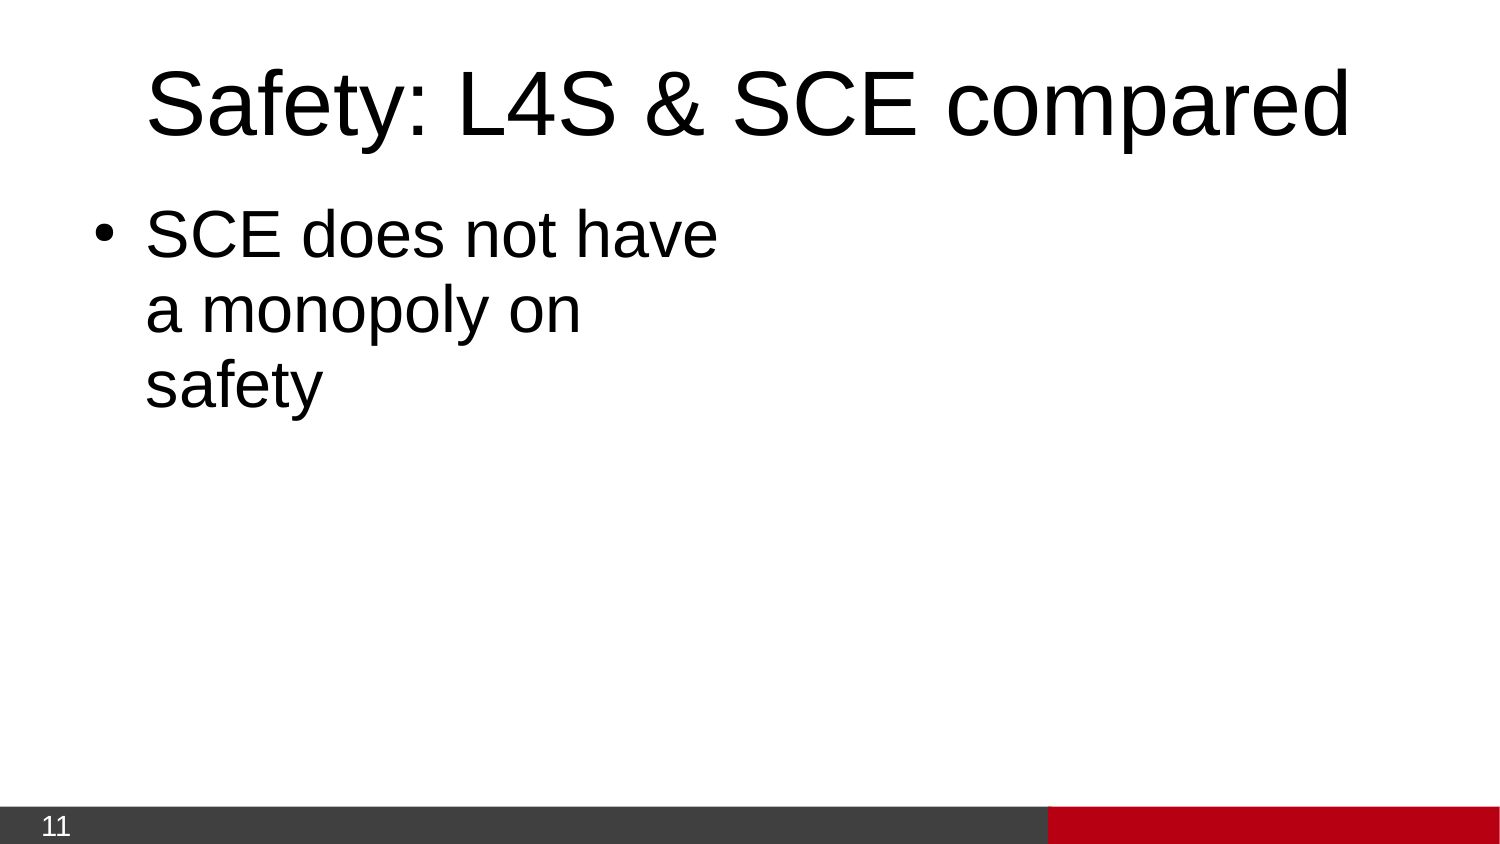

# Safety: L4S & SCE compared
SCE does not have a monopoly on safety
11